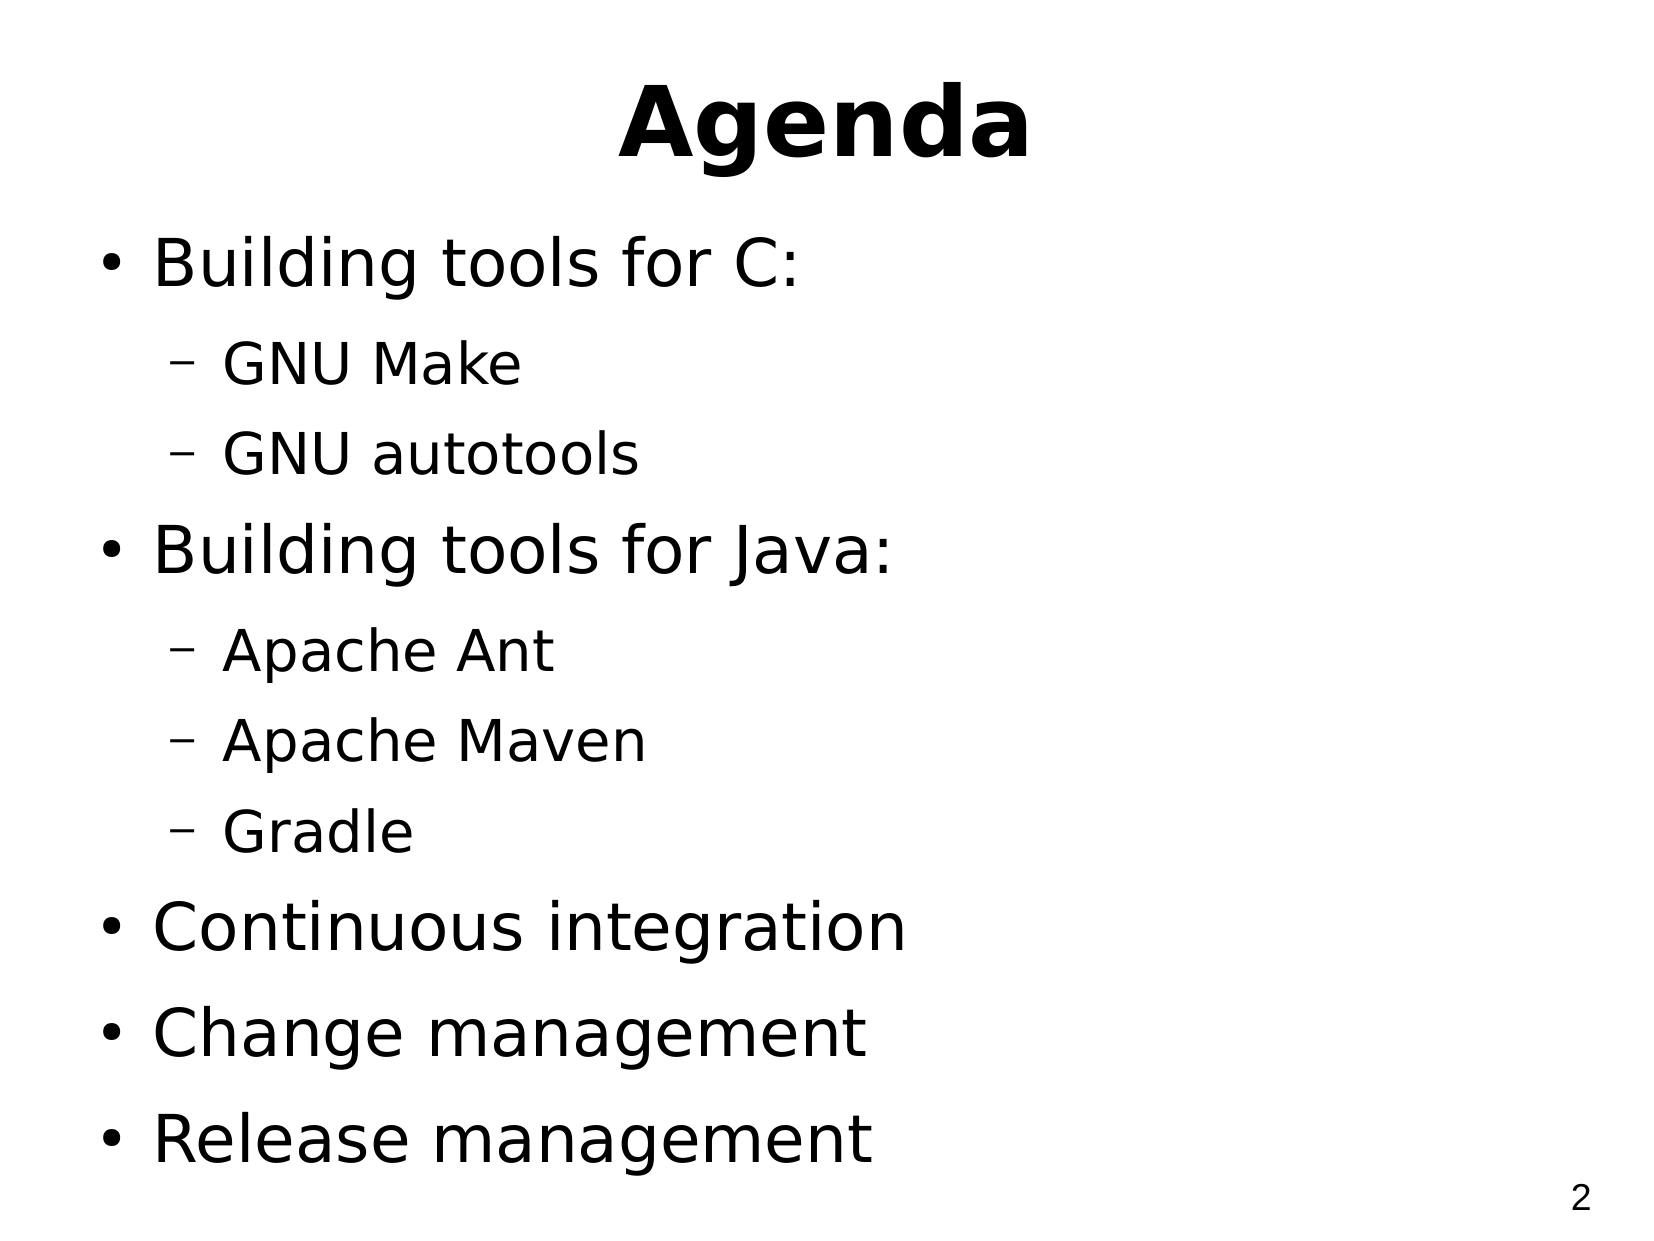

# Agenda
Building tools for C:
GNU Make
GNU autotools
Building tools for Java:
Apache Ant
Apache Maven
Gradle
Continuous integration
Change management
Release management